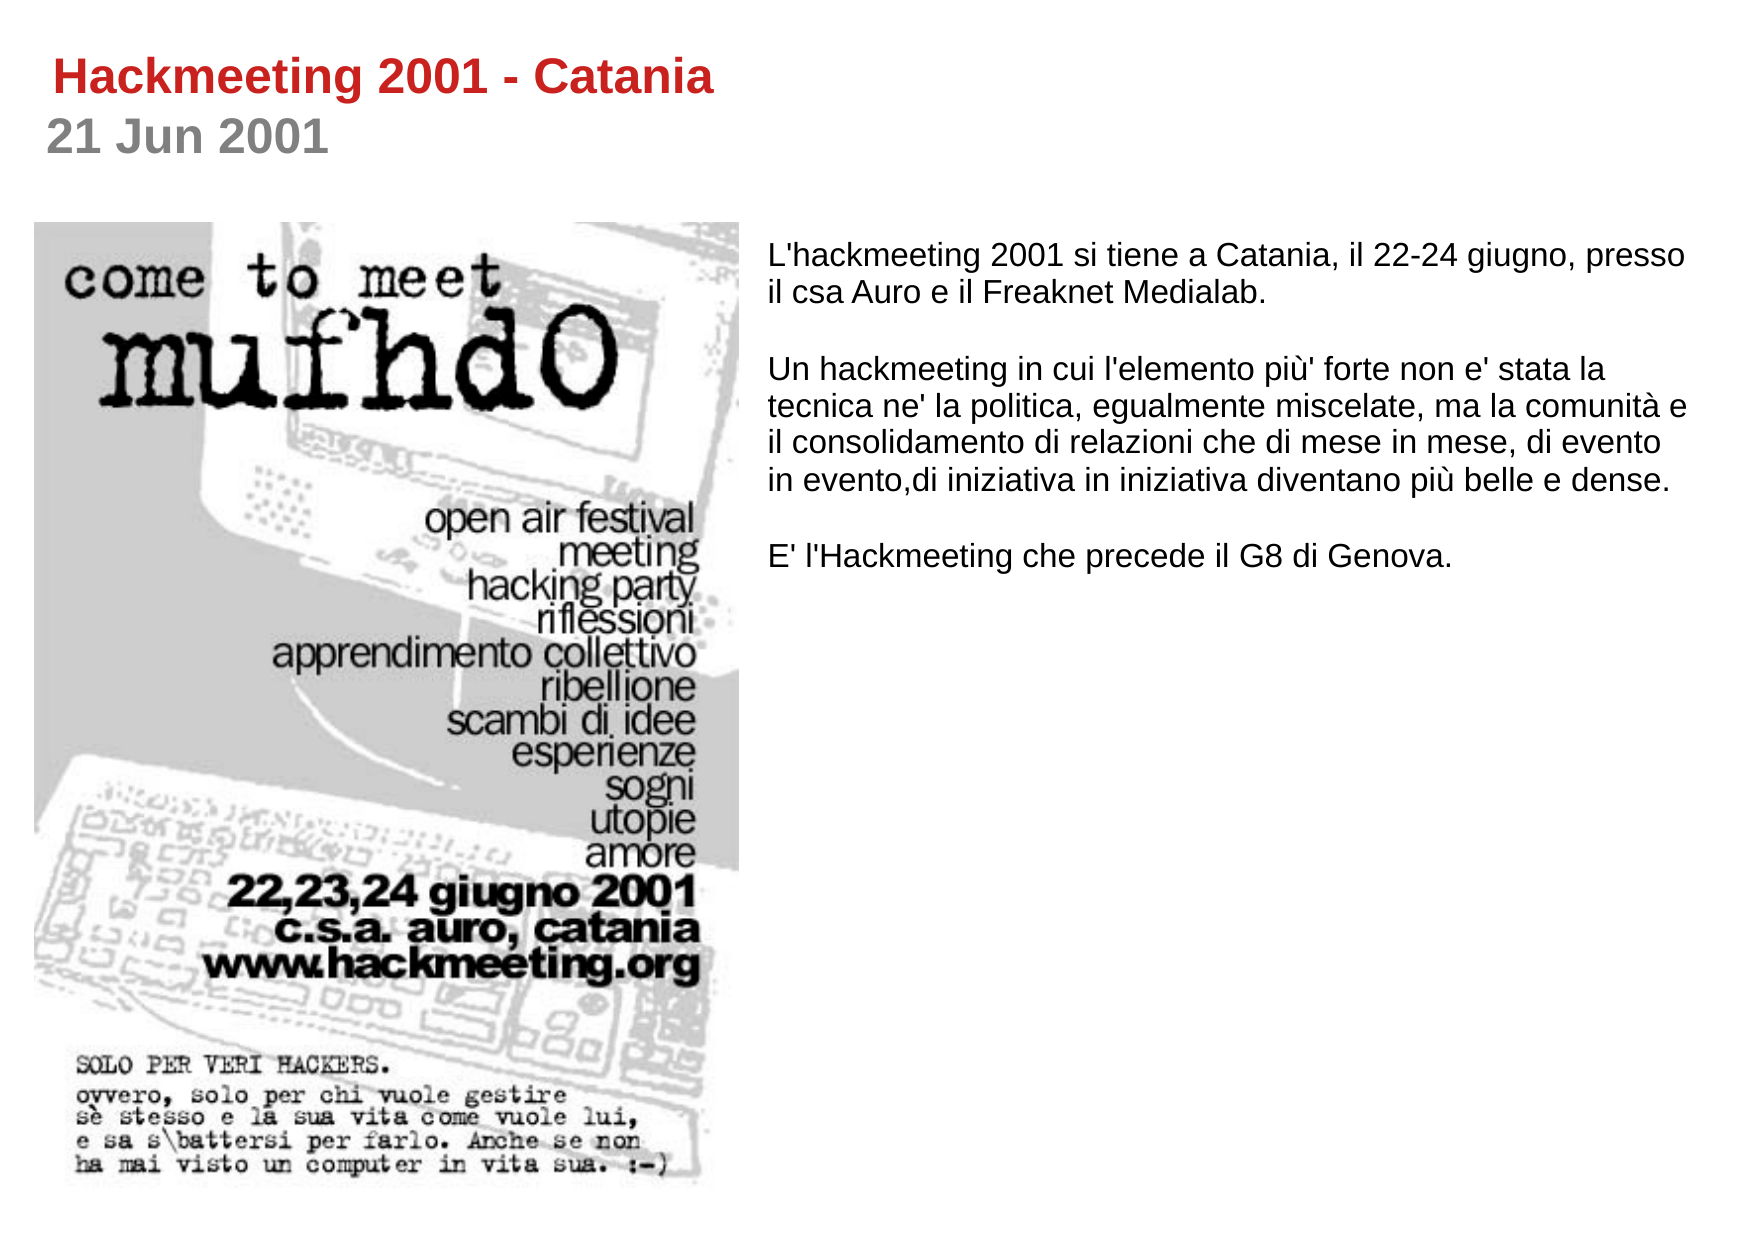

# Hackmeeting 2001 - Catania
21 Jun 2001
L'hackmeeting 2001 si tiene a Catania, il 22-24 giugno, presso il csa Auro e il Freaknet Medialab.
Un hackmeeting in cui l'elemento più' forte non e' stata la tecnica ne' la politica, egualmente miscelate, ma la comunità e il consolidamento di relazioni che di mese in mese, di evento in evento,di iniziativa in iniziativa diventano più belle e dense.
E' l'Hackmeeting che precede il G8 di Genova.